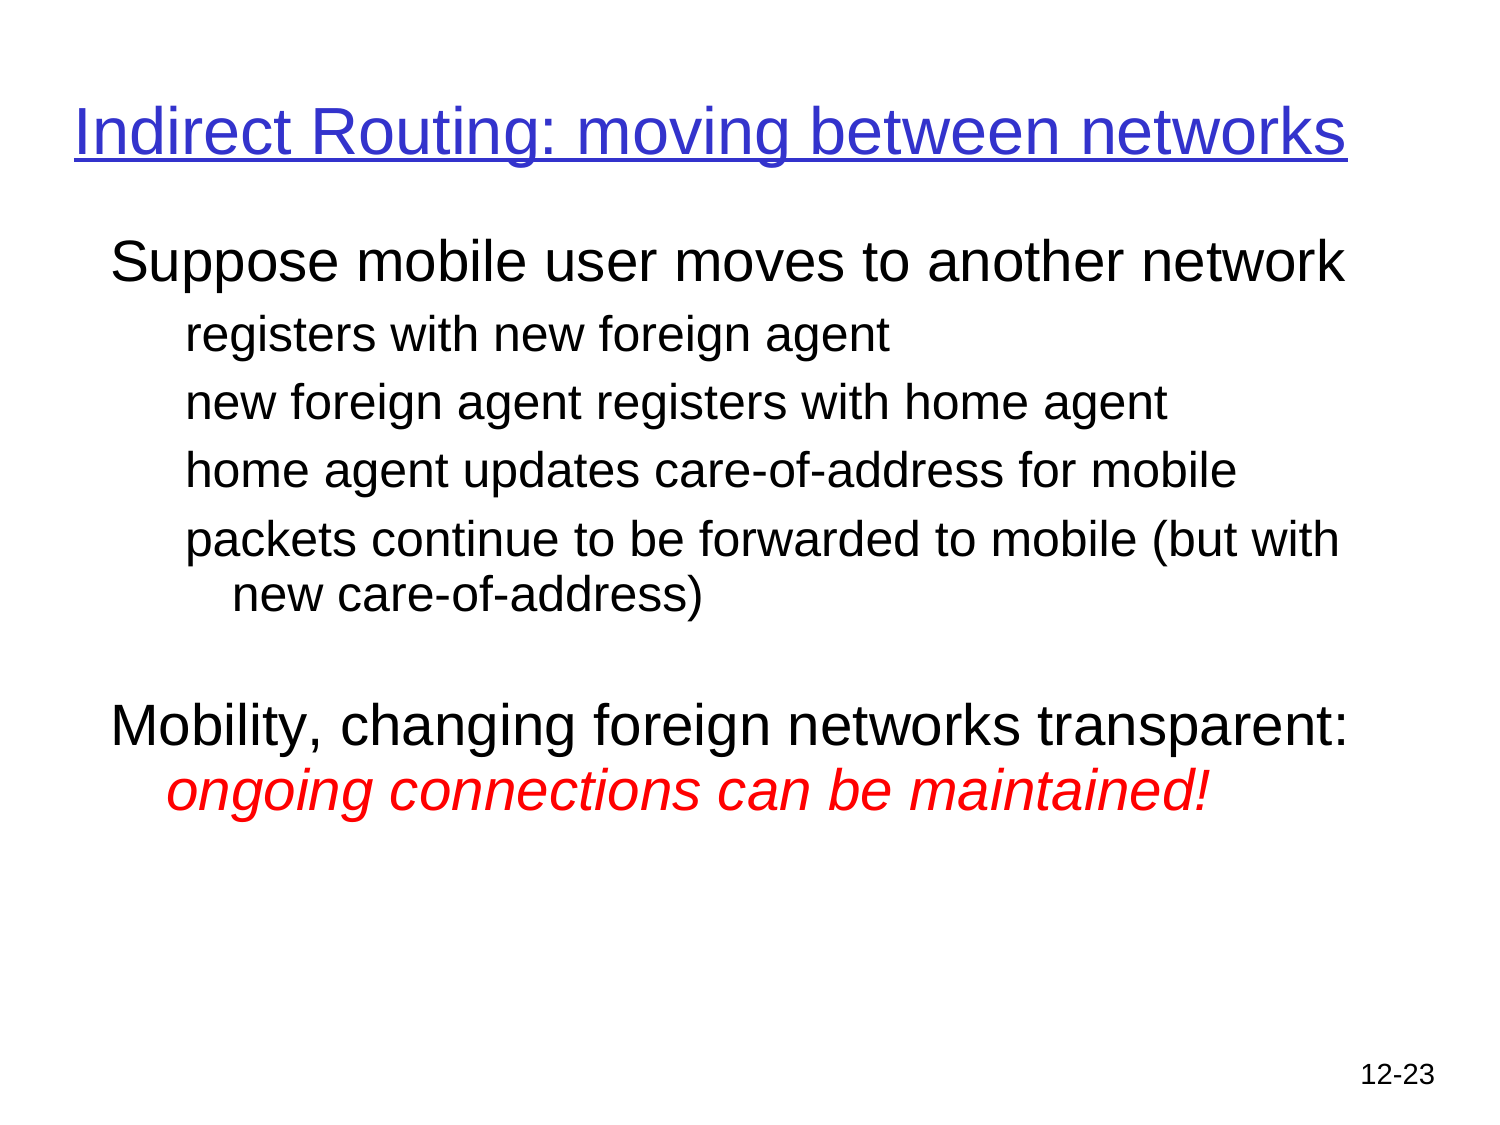

# Indirect Routing: moving between networks
Suppose mobile user moves to another network
registers with new foreign agent
new foreign agent registers with home agent
home agent updates care-of-address for mobile
packets continue to be forwarded to mobile (but with new care-of-address)
Mobility, changing foreign networks transparent: ongoing connections can be maintained!
23